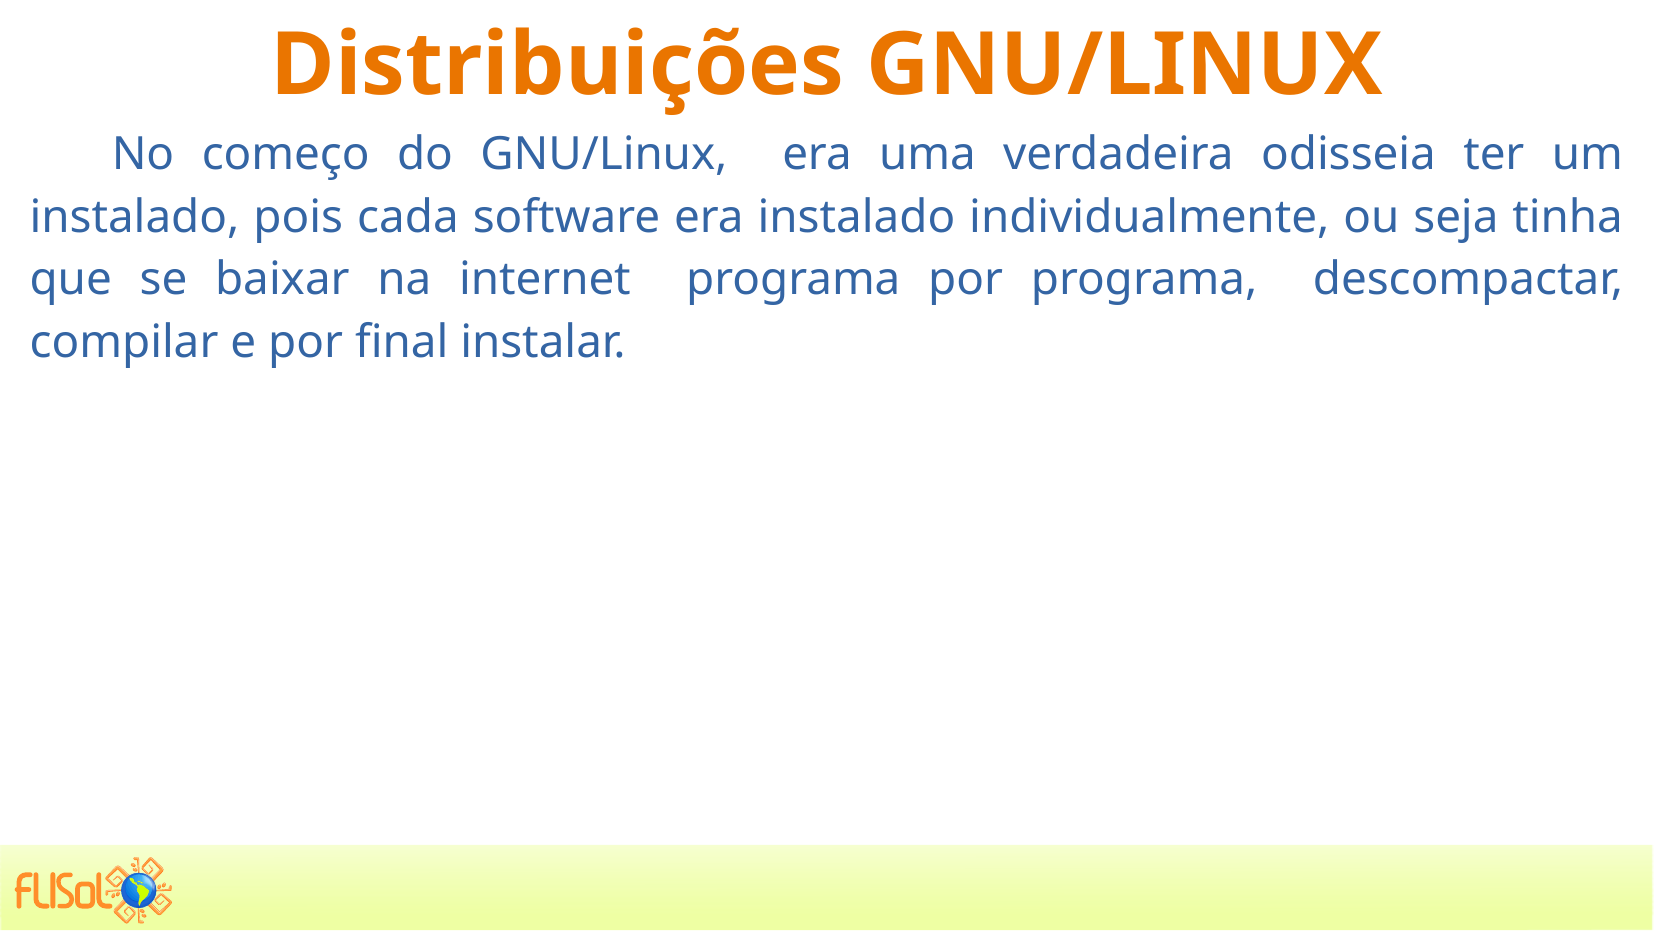

Distribuições GNU/LINUX
 No começo do GNU/Linux, era uma verdadeira odisseia ter um instalado, pois cada software era instalado individualmente, ou seja tinha que se baixar na internet programa por programa, descompactar, compilar e por final instalar.